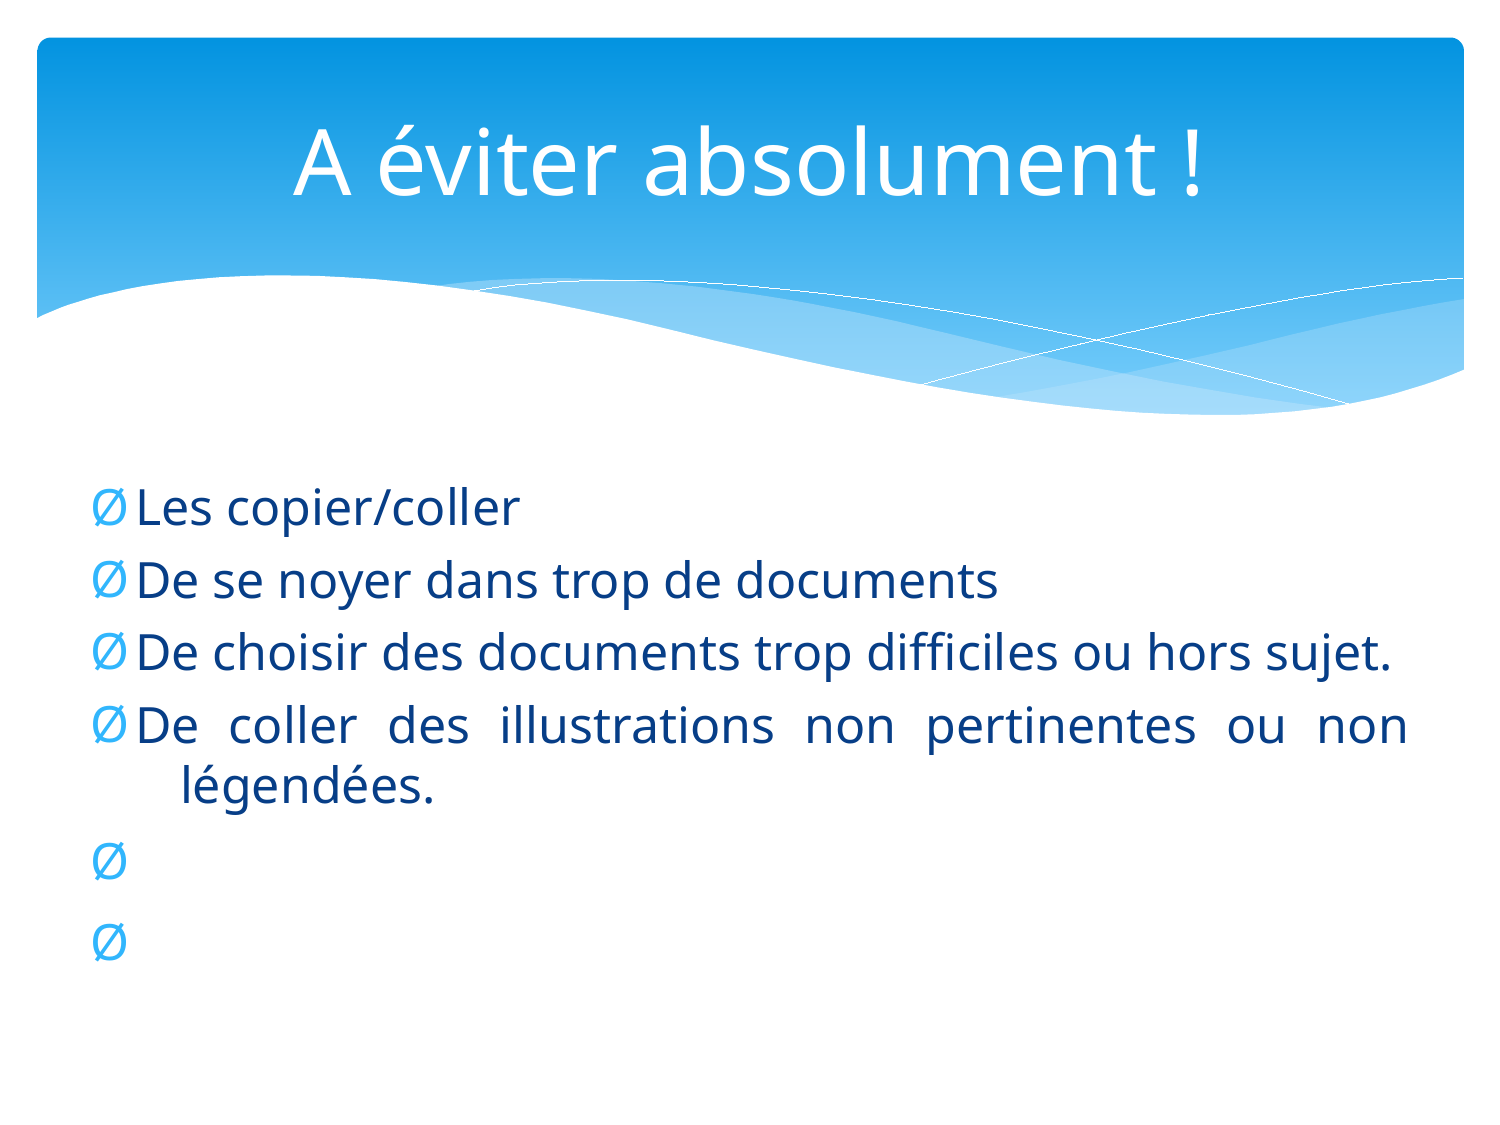

A éviter absolument !
# Les copier/coller
De se noyer dans trop de documents
De choisir des documents trop difficiles ou hors sujet.
De coller des illustrations non pertinentes ou non légendées.